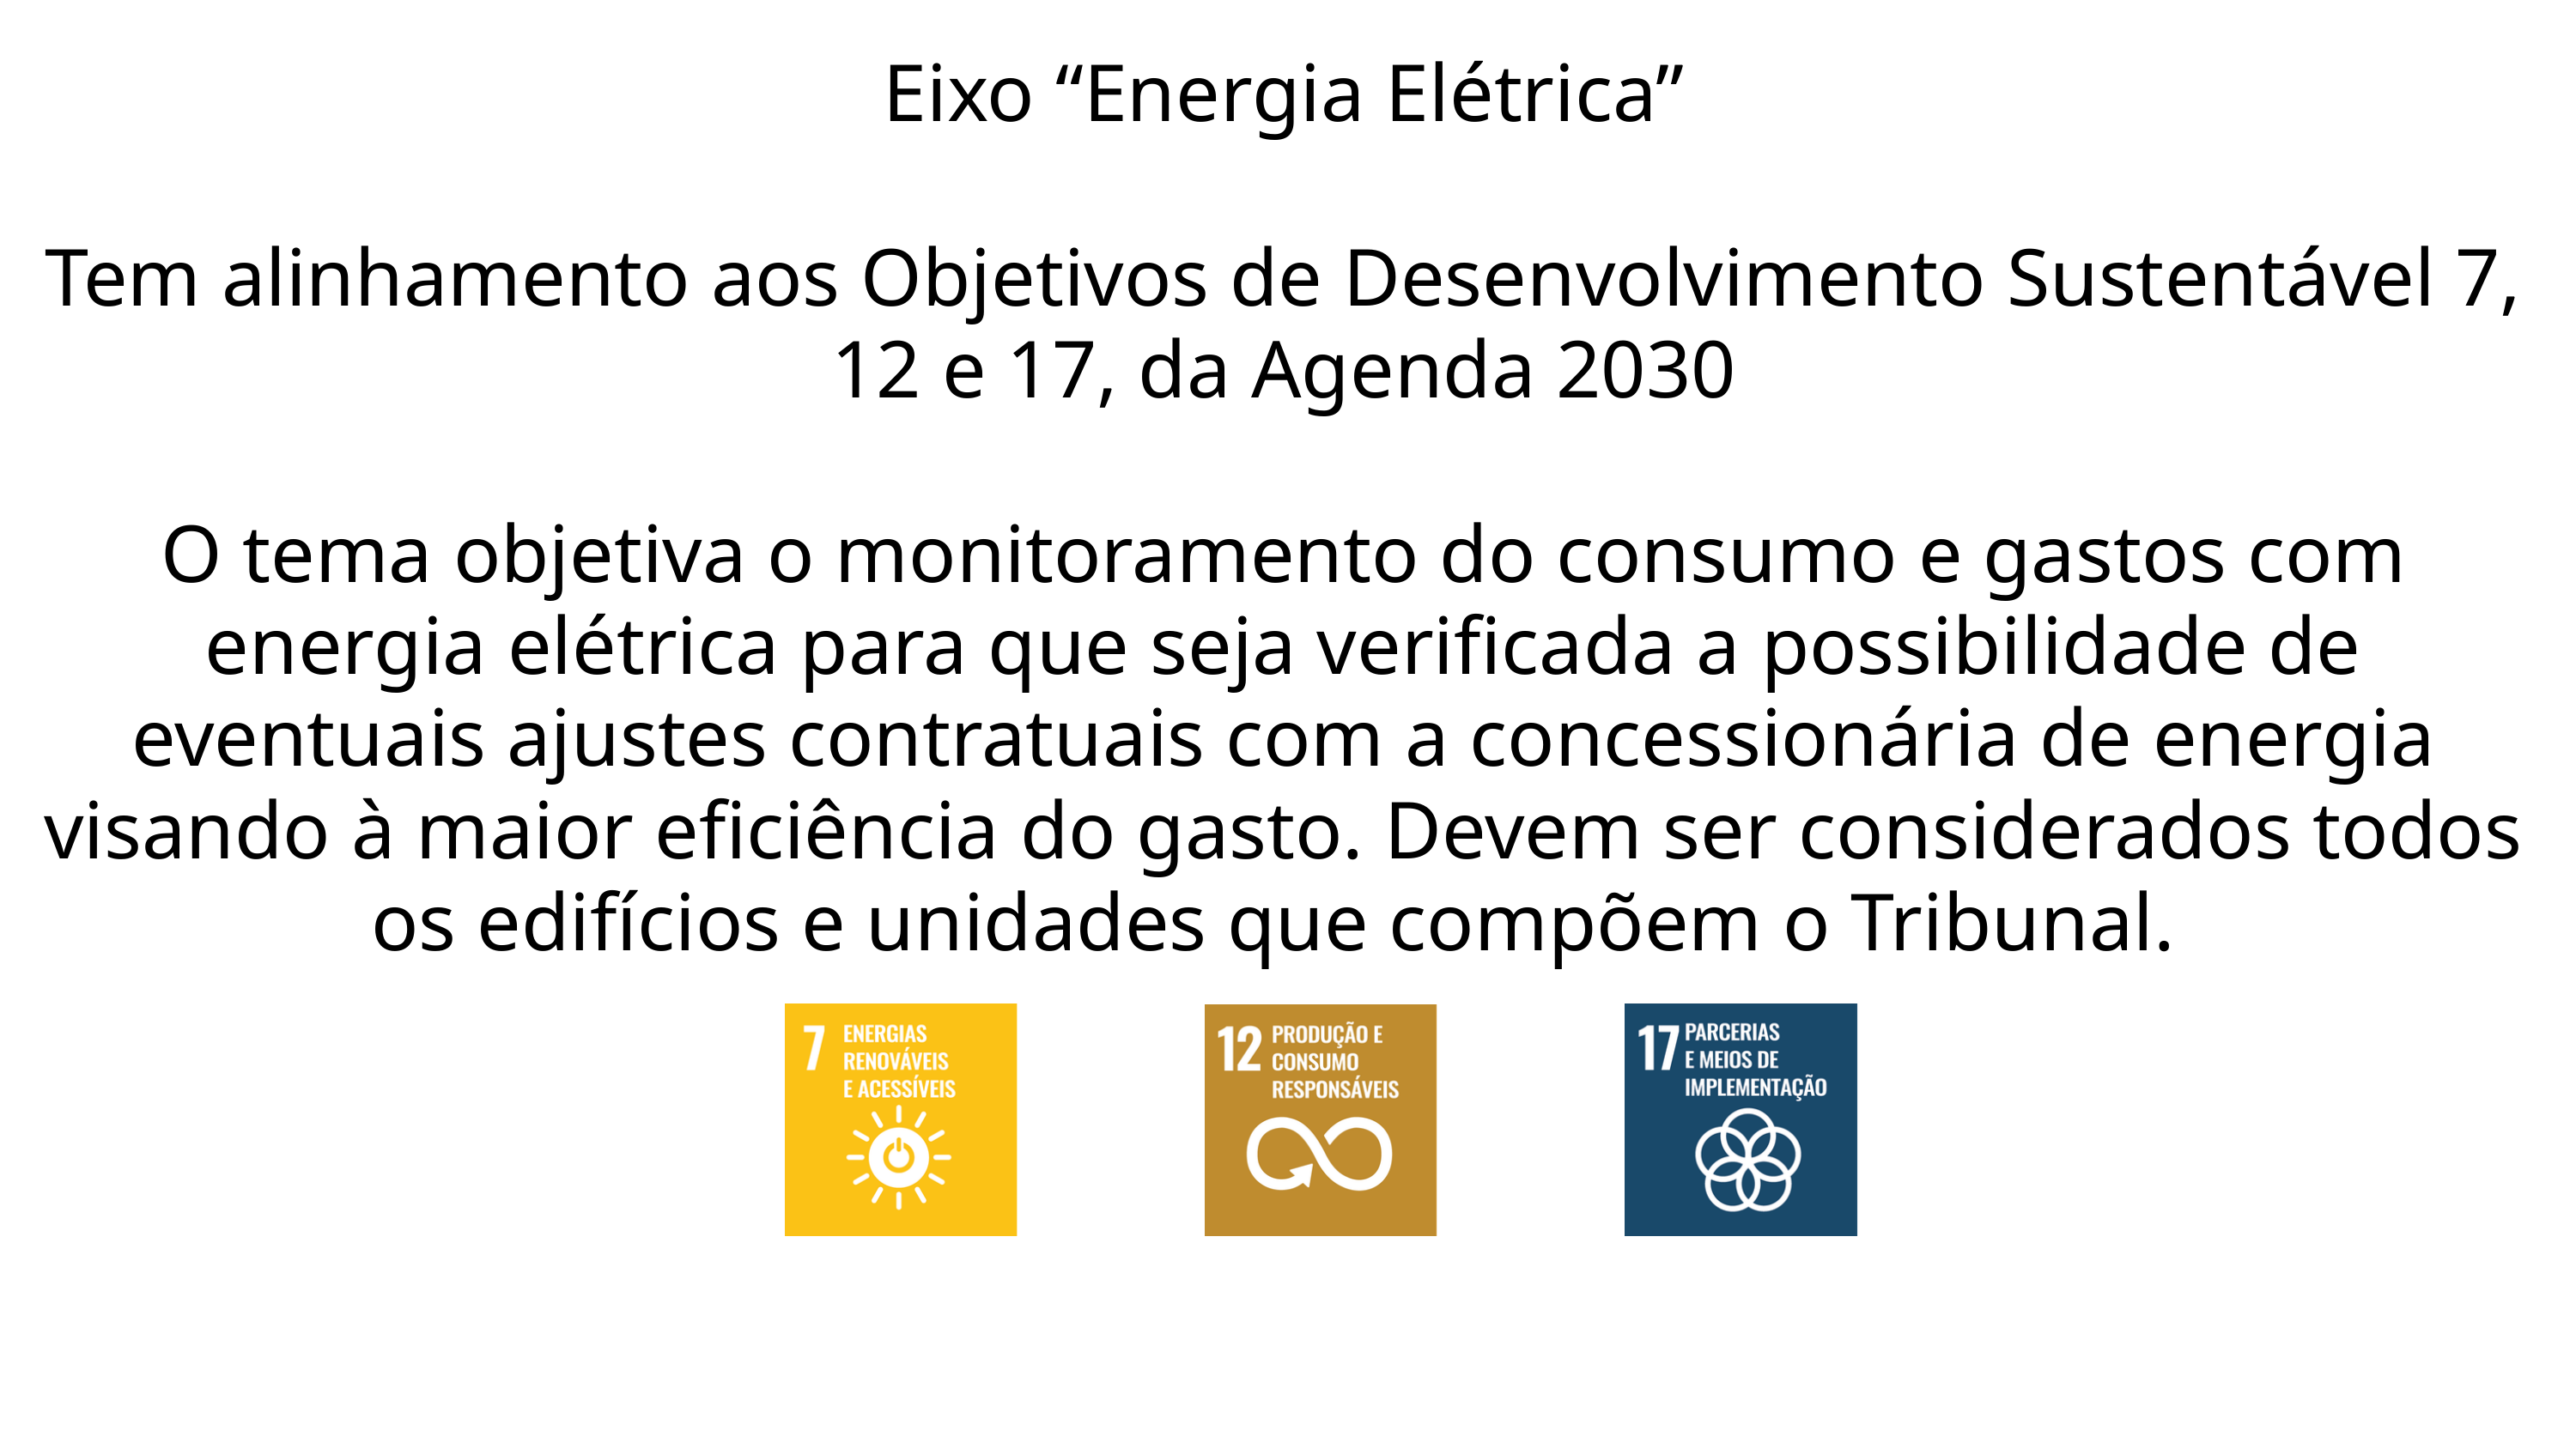

Eixo “Energia Elétrica”
Tem alinhamento aos Objetivos de Desenvolvimento Sustentável 7, 12 e 17, da Agenda 2030
O tema objetiva o monitoramento do consumo e gastos com energia elétrica para que seja verificada a possibilidade de eventuais ajustes contratuais com a concessionária de energia visando à maior eficiência do gasto. Devem ser considerados todos os edifícios e unidades que compõem o Tribunal.